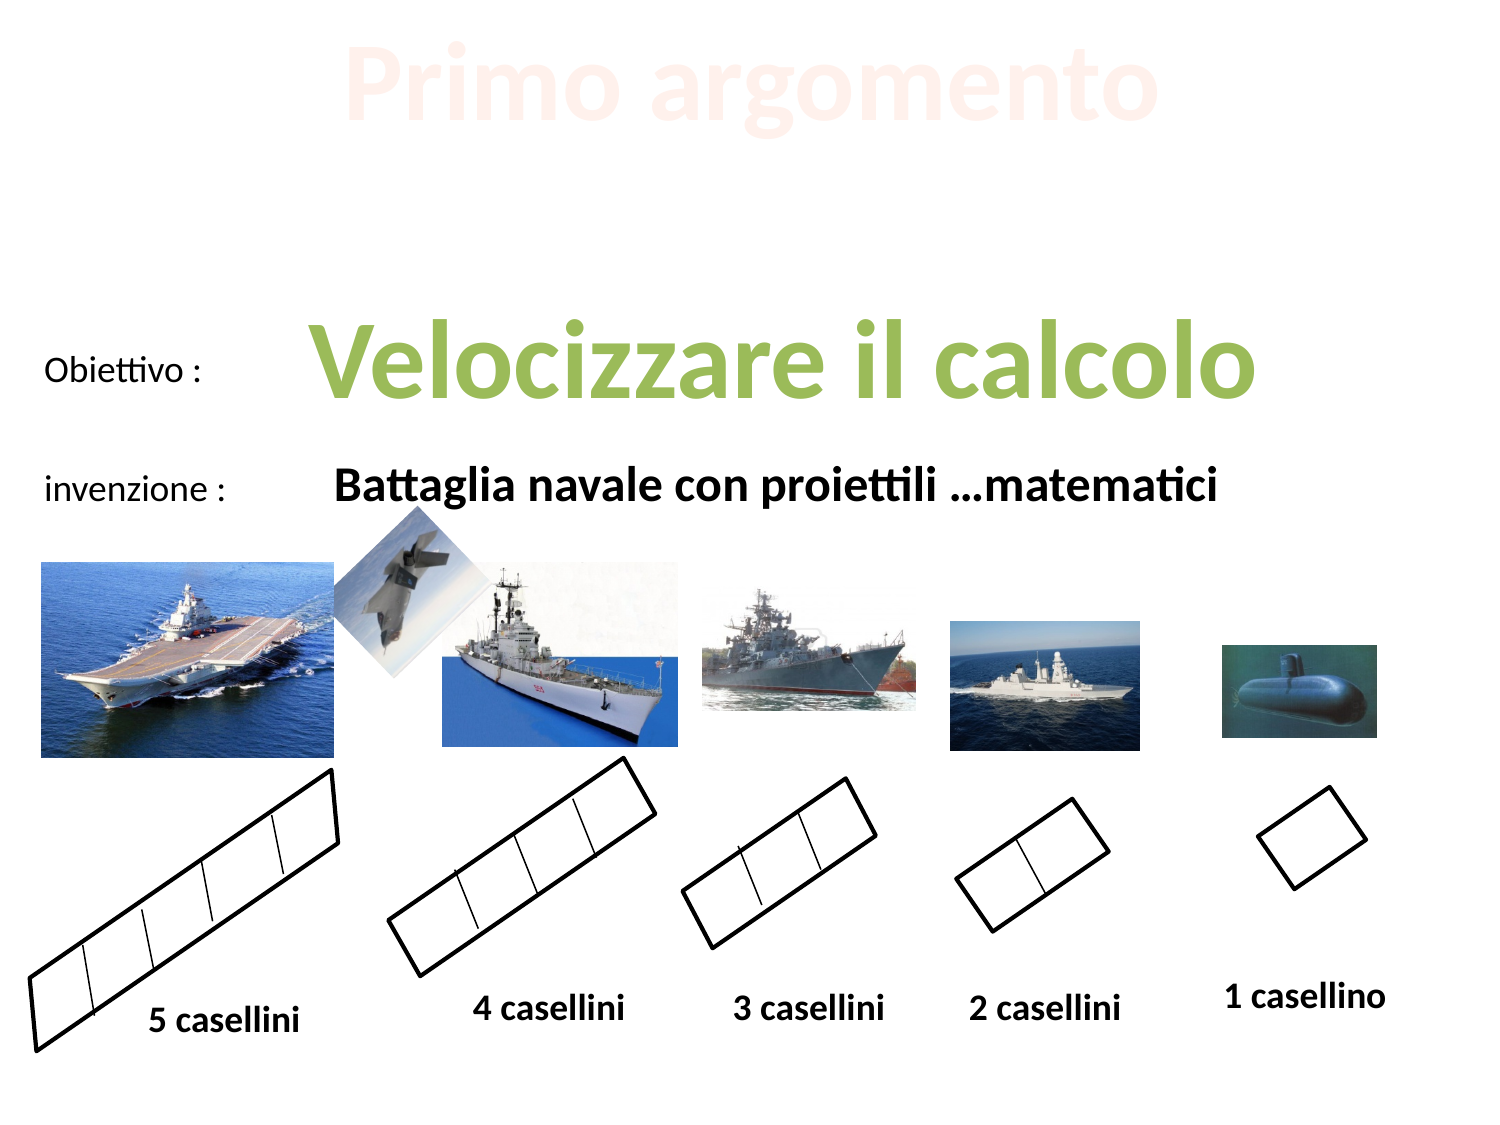

Primo argomento
Tavola pitagorica
Velocizzare il calcolo
Obiettivo :
Battaglia navale con proiettili …matematici
invenzione :
1 casellino
4 casellini
3 casellini
2 casellini
5 casellini